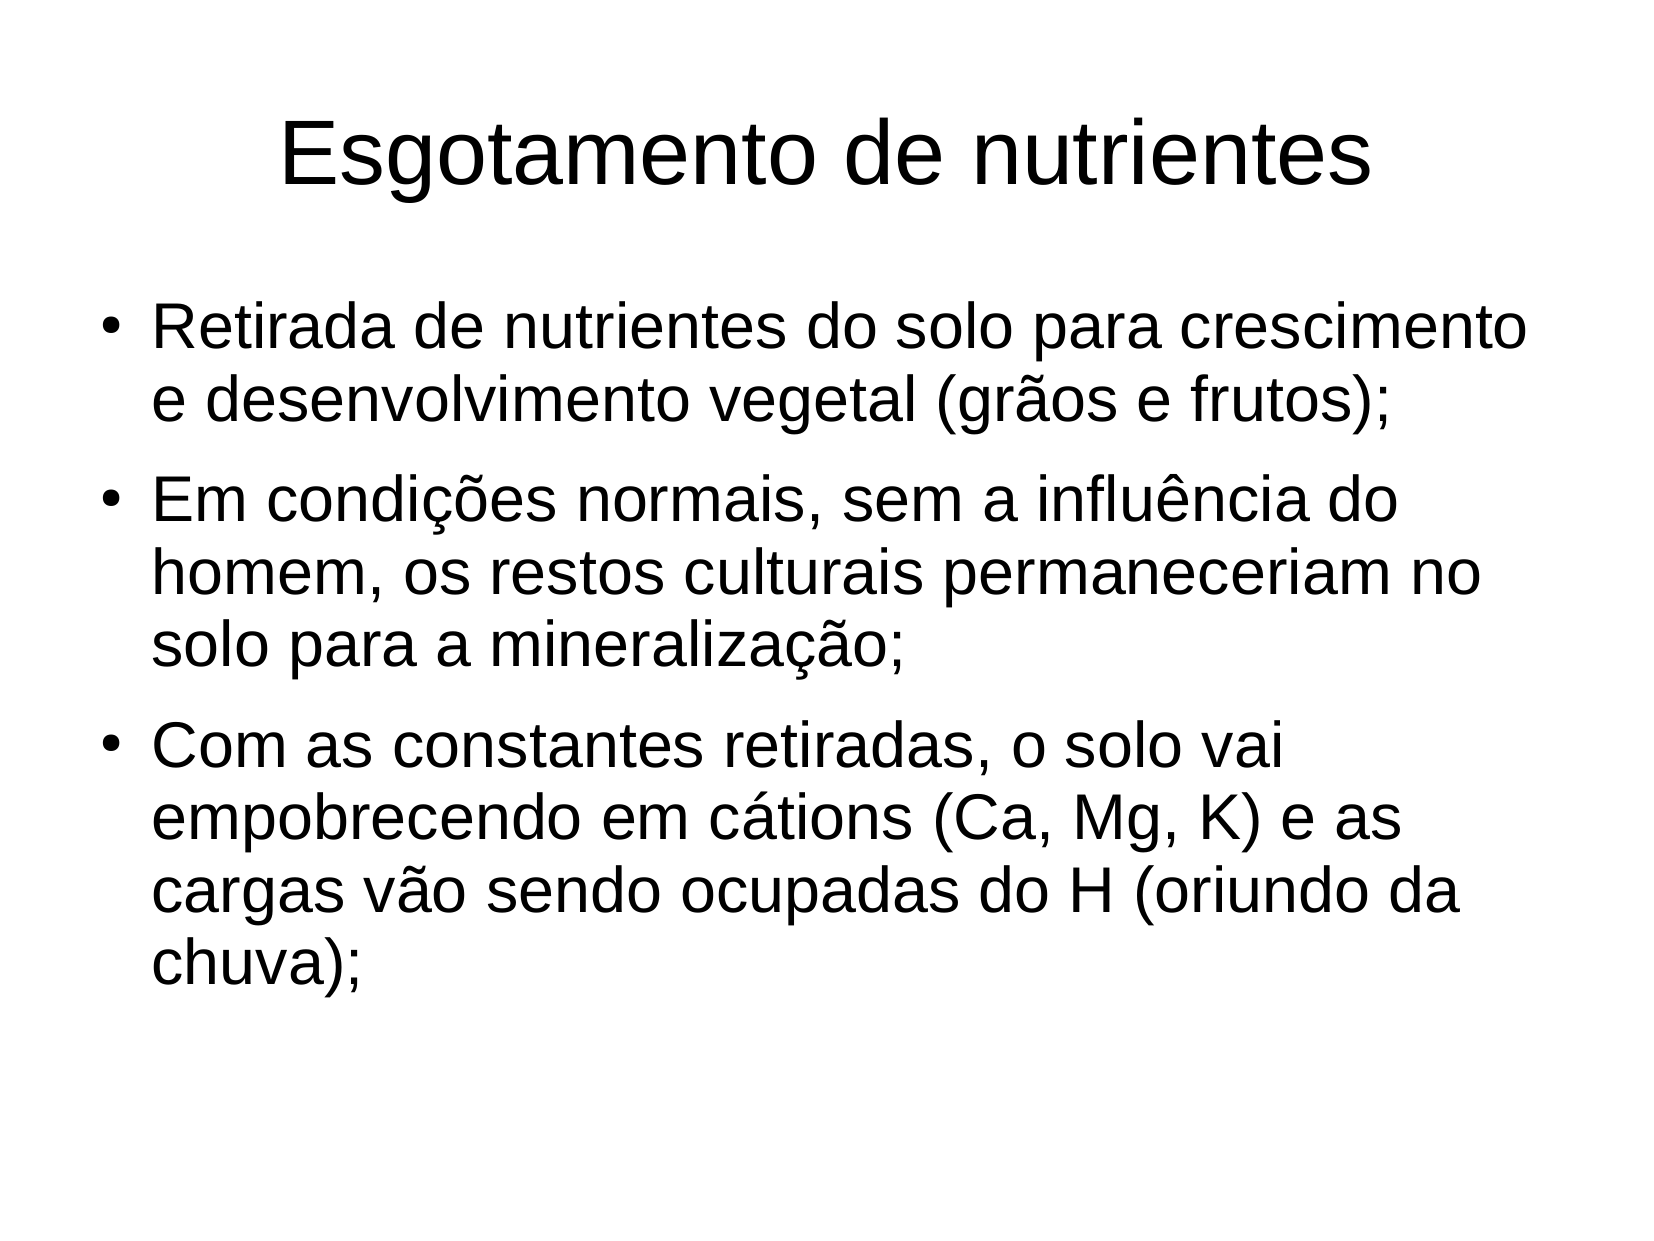

# Esgotamento de nutrientes
Retirada de nutrientes do solo para crescimento e desenvolvimento vegetal (grãos e frutos);
Em condições normais, sem a influência do homem, os restos culturais permaneceriam no solo para a mineralização;
Com as constantes retiradas, o solo vai empobrecendo em cátions (Ca, Mg, K) e as cargas vão sendo ocupadas do H (oriundo da chuva);